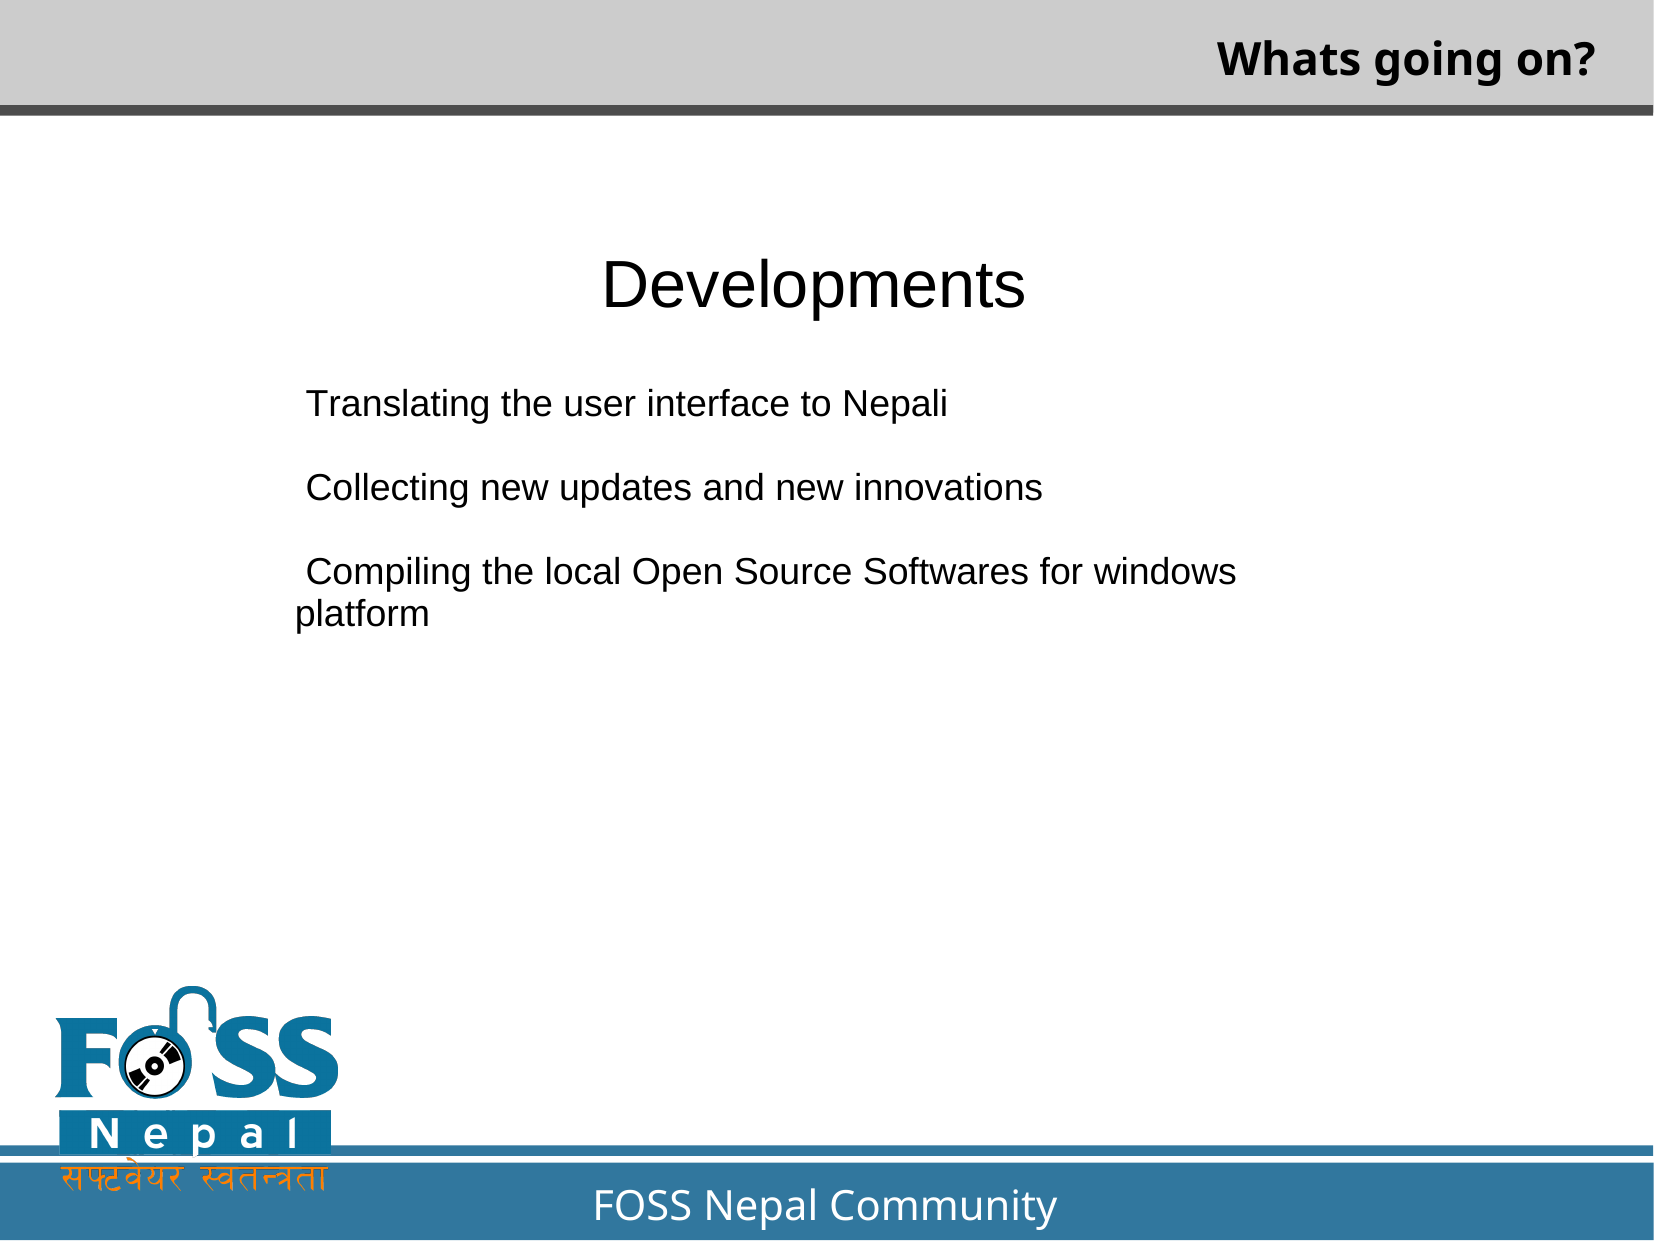

Whats going on?
Developments
 Translating the user interface to Nepali
 Collecting new updates and new innovations
 Compiling the local Open Source Softwares for windows platform